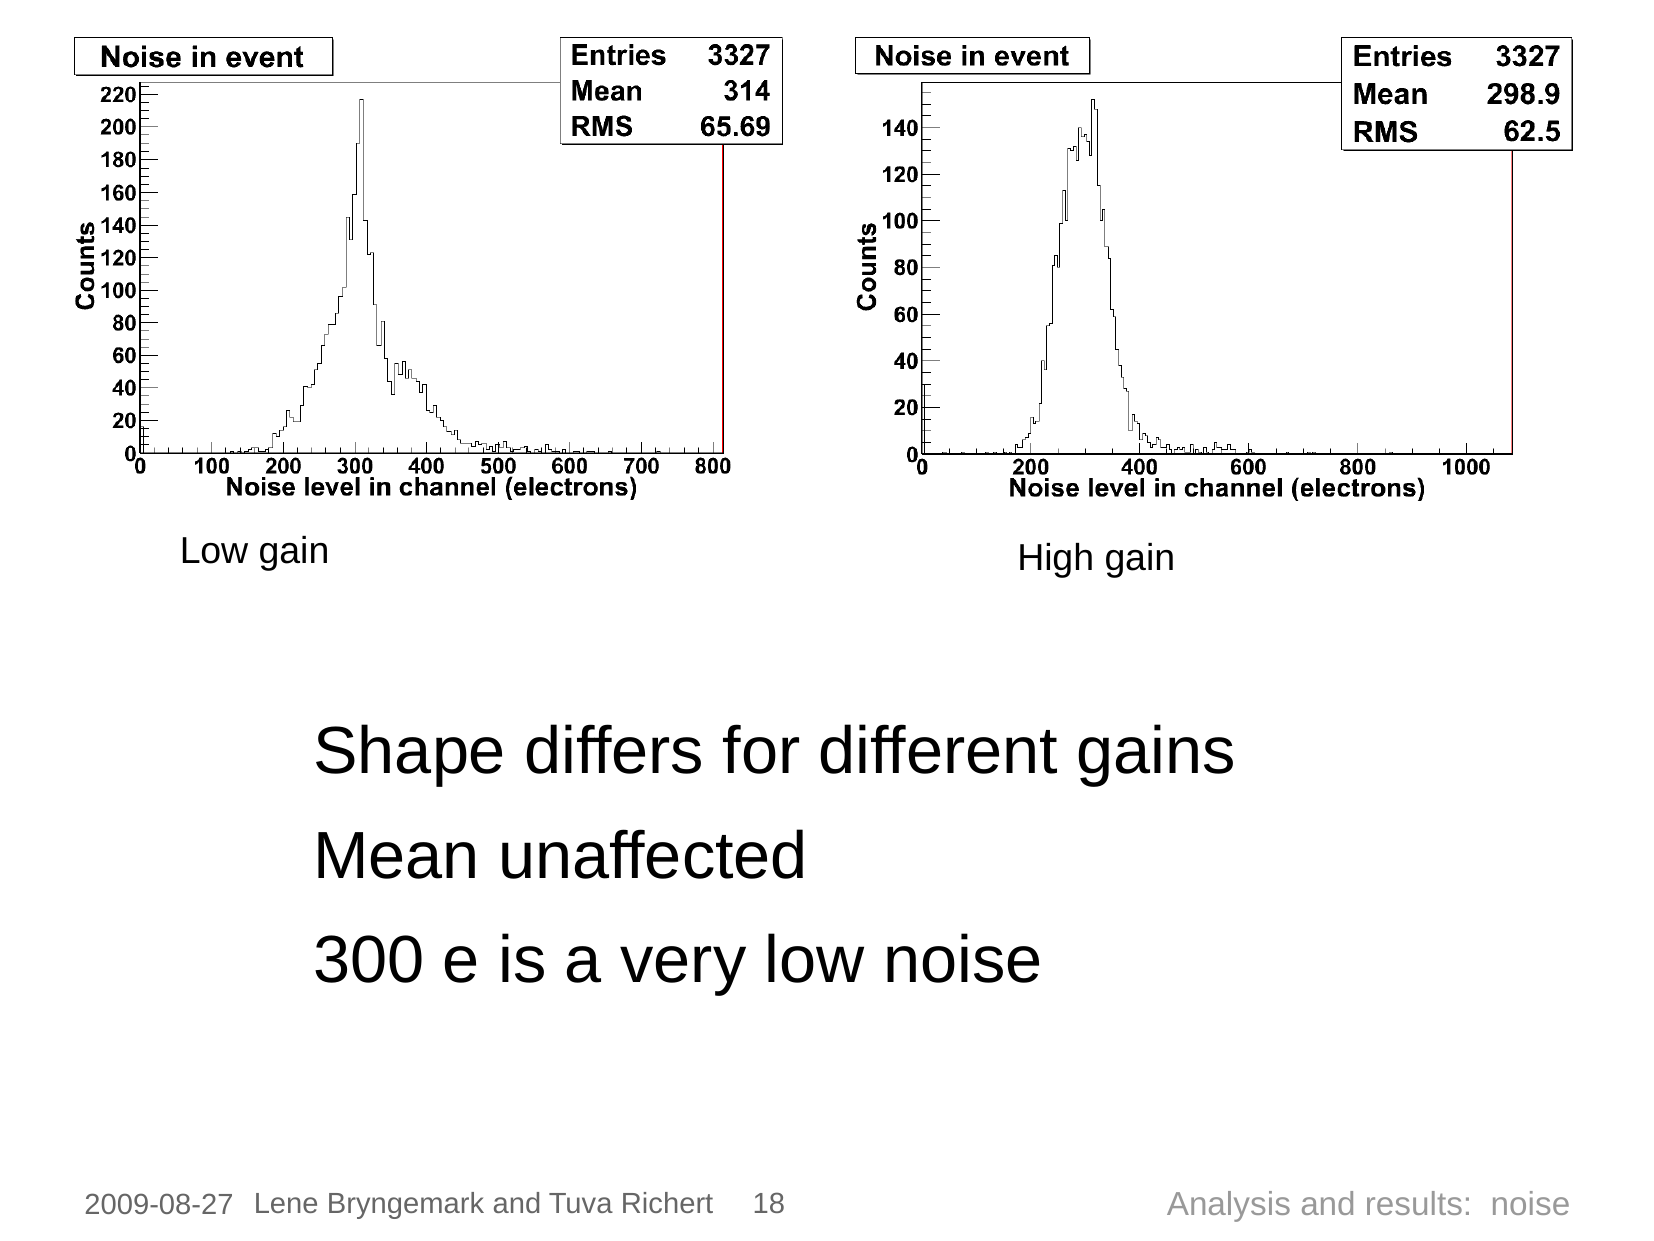

Low gain
High gain
# Shape differs for different gains
Mean unaffected
300 e is a very low noise
Analysis and results: noise
Lene Bryngemark and Tuva Richert
18
2009-08-27